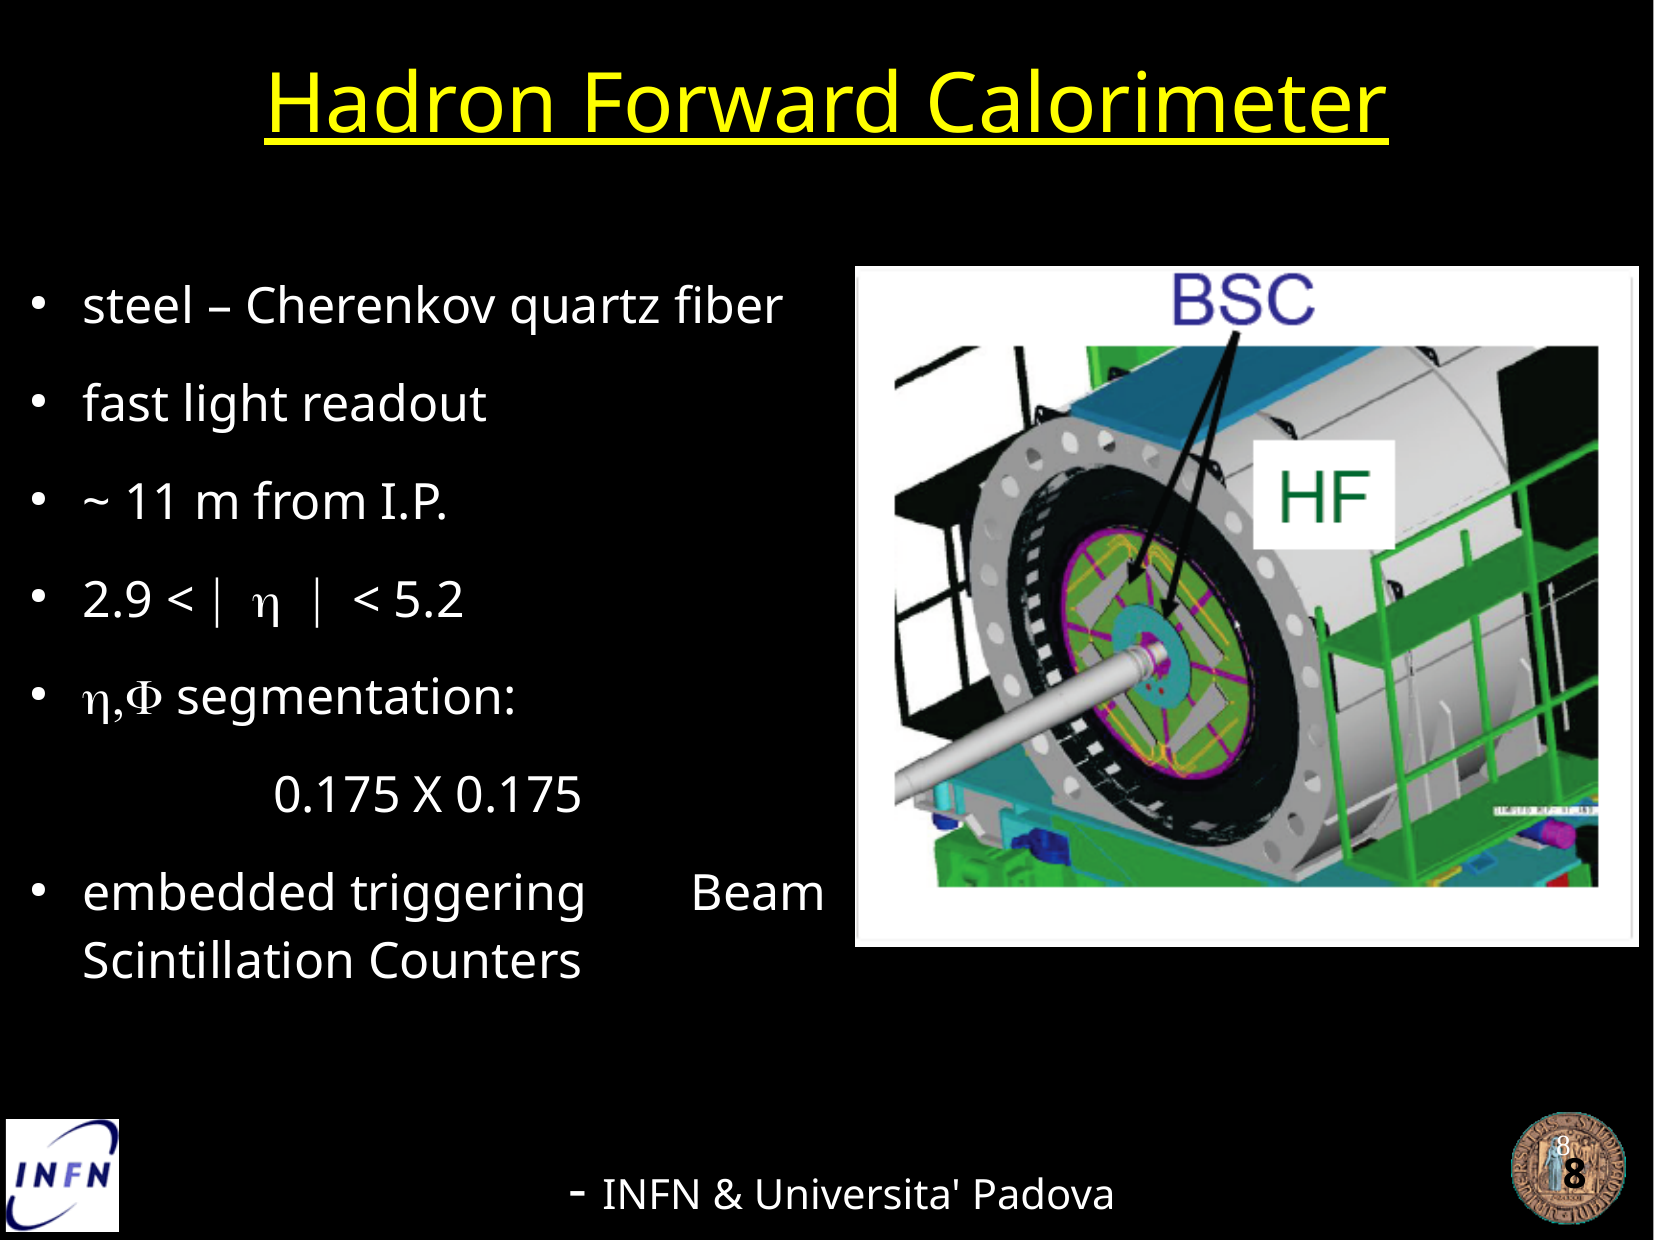

# Hadron Forward Calorimeter
steel – Cherenkov quartz fiber
fast light readout
~ 11 m from I.P.
2.9 < | h | < 5.2
h,F segmentation:
0.175 X 0.175
embedded triggering Beam Scintillation Counters
8